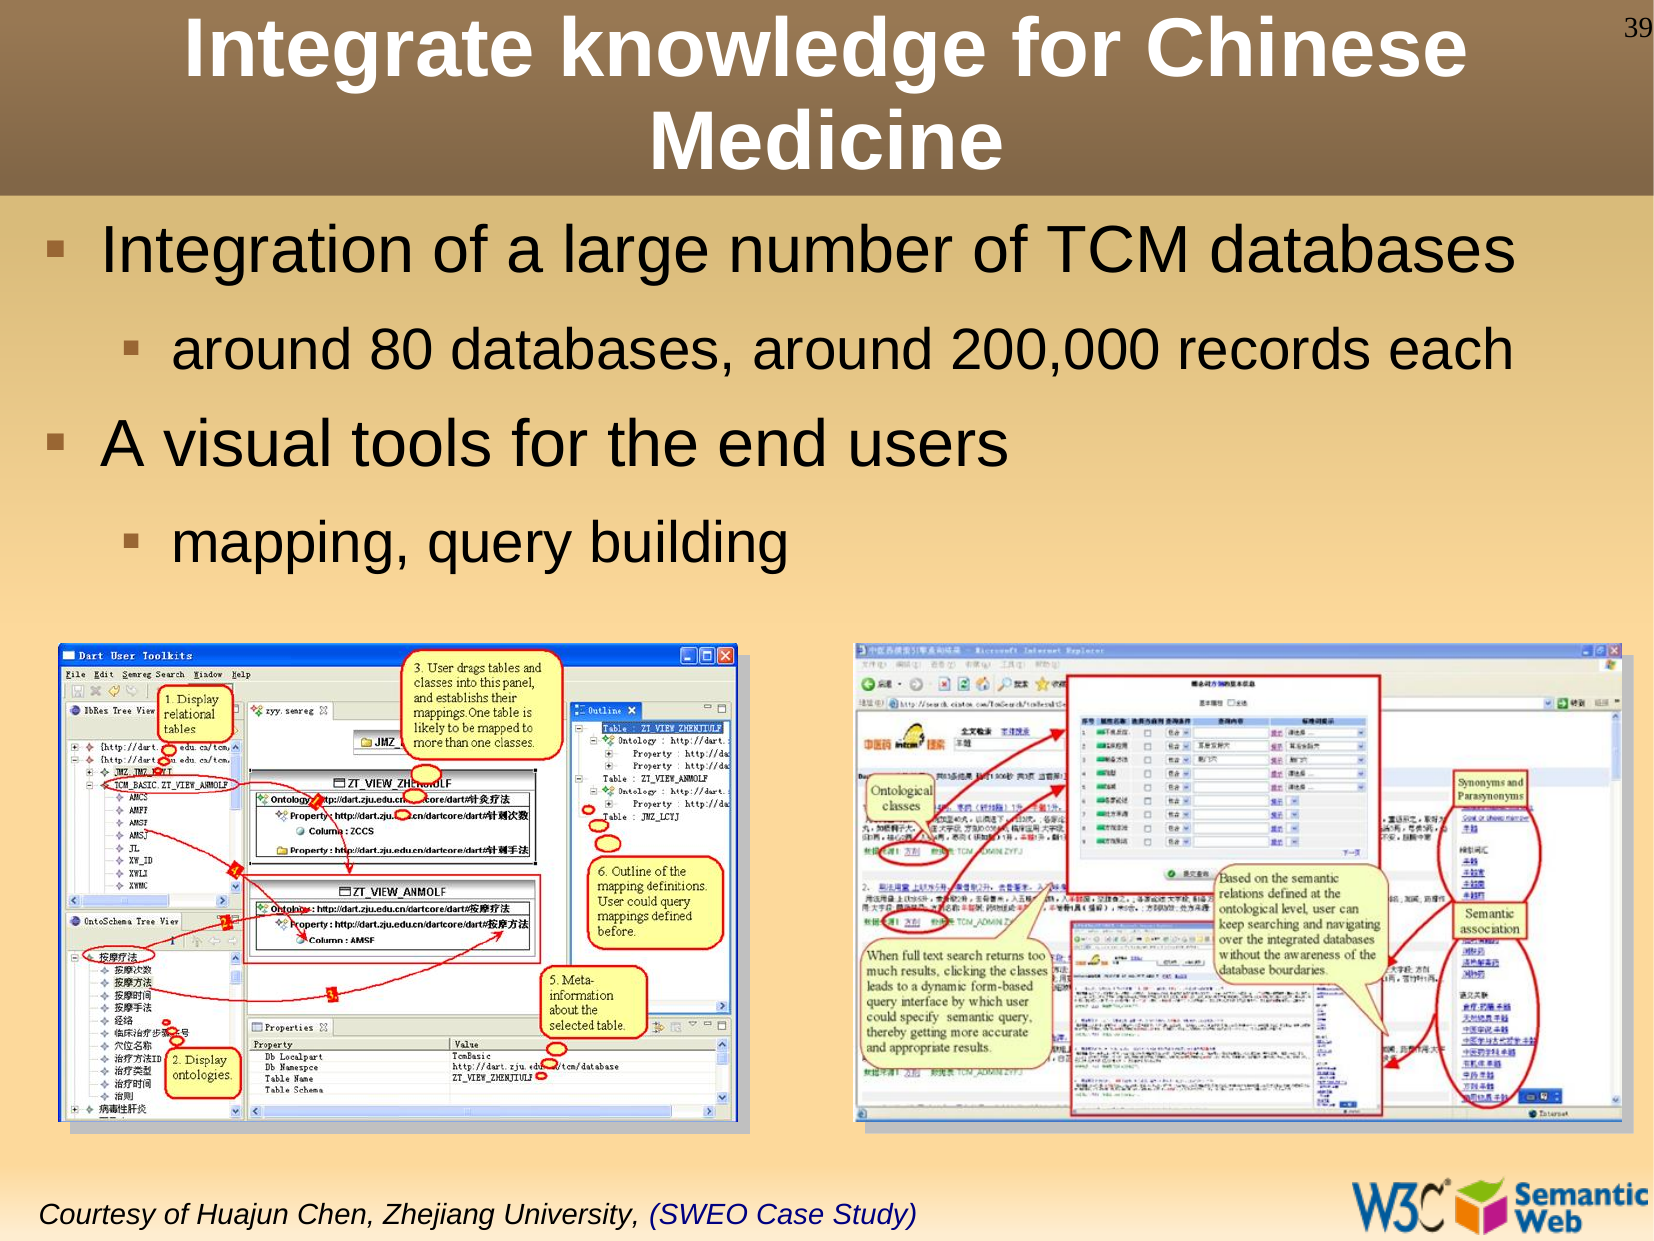

# Integrate knowledge for Chinese Medicine
39
Integration of a large number of TCM databases
around 80 databases, around 200,000 records each
A visual tools for the end users
mapping, query building
Courtesy of Huajun Chen, Zhejiang University, (SWEO Case Study)